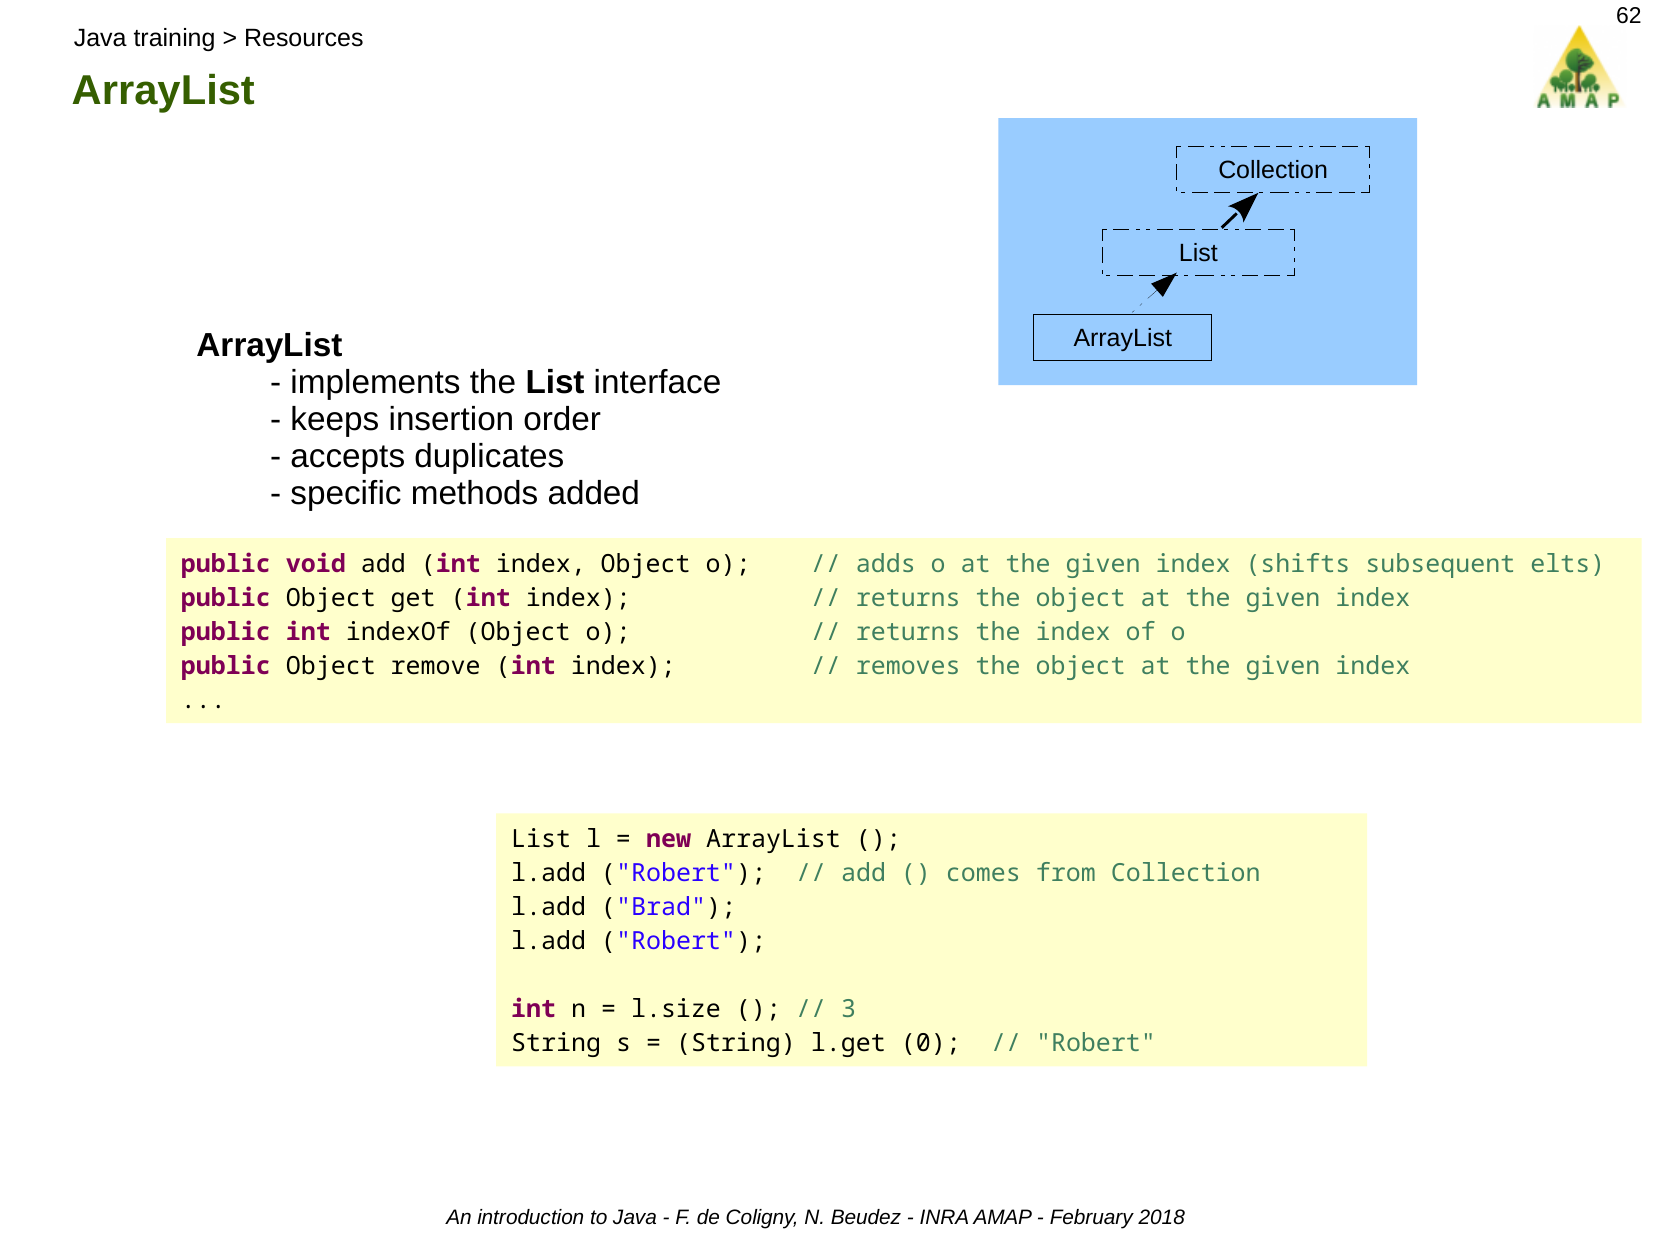

62
Java training > Resources
ArrayList
Collection
List
ArrayList
ArrayList
	- implements the List interface
	- keeps insertion order
	- accepts duplicates
	- specific methods added
public void add (int index, Object o); // adds o at the given index (shifts subsequent elts)
public Object get (int index); // returns the object at the given index
public int indexOf (Object o); // returns the index of o
public Object remove (int index); // removes the object at the given index
...
List l = new ArrayList ();
l.add ("Robert"); // add () comes from Collection
l.add ("Brad");
l.add ("Robert");
int n = l.size (); // 3
String s = (String) l.get (0); // "Robert"